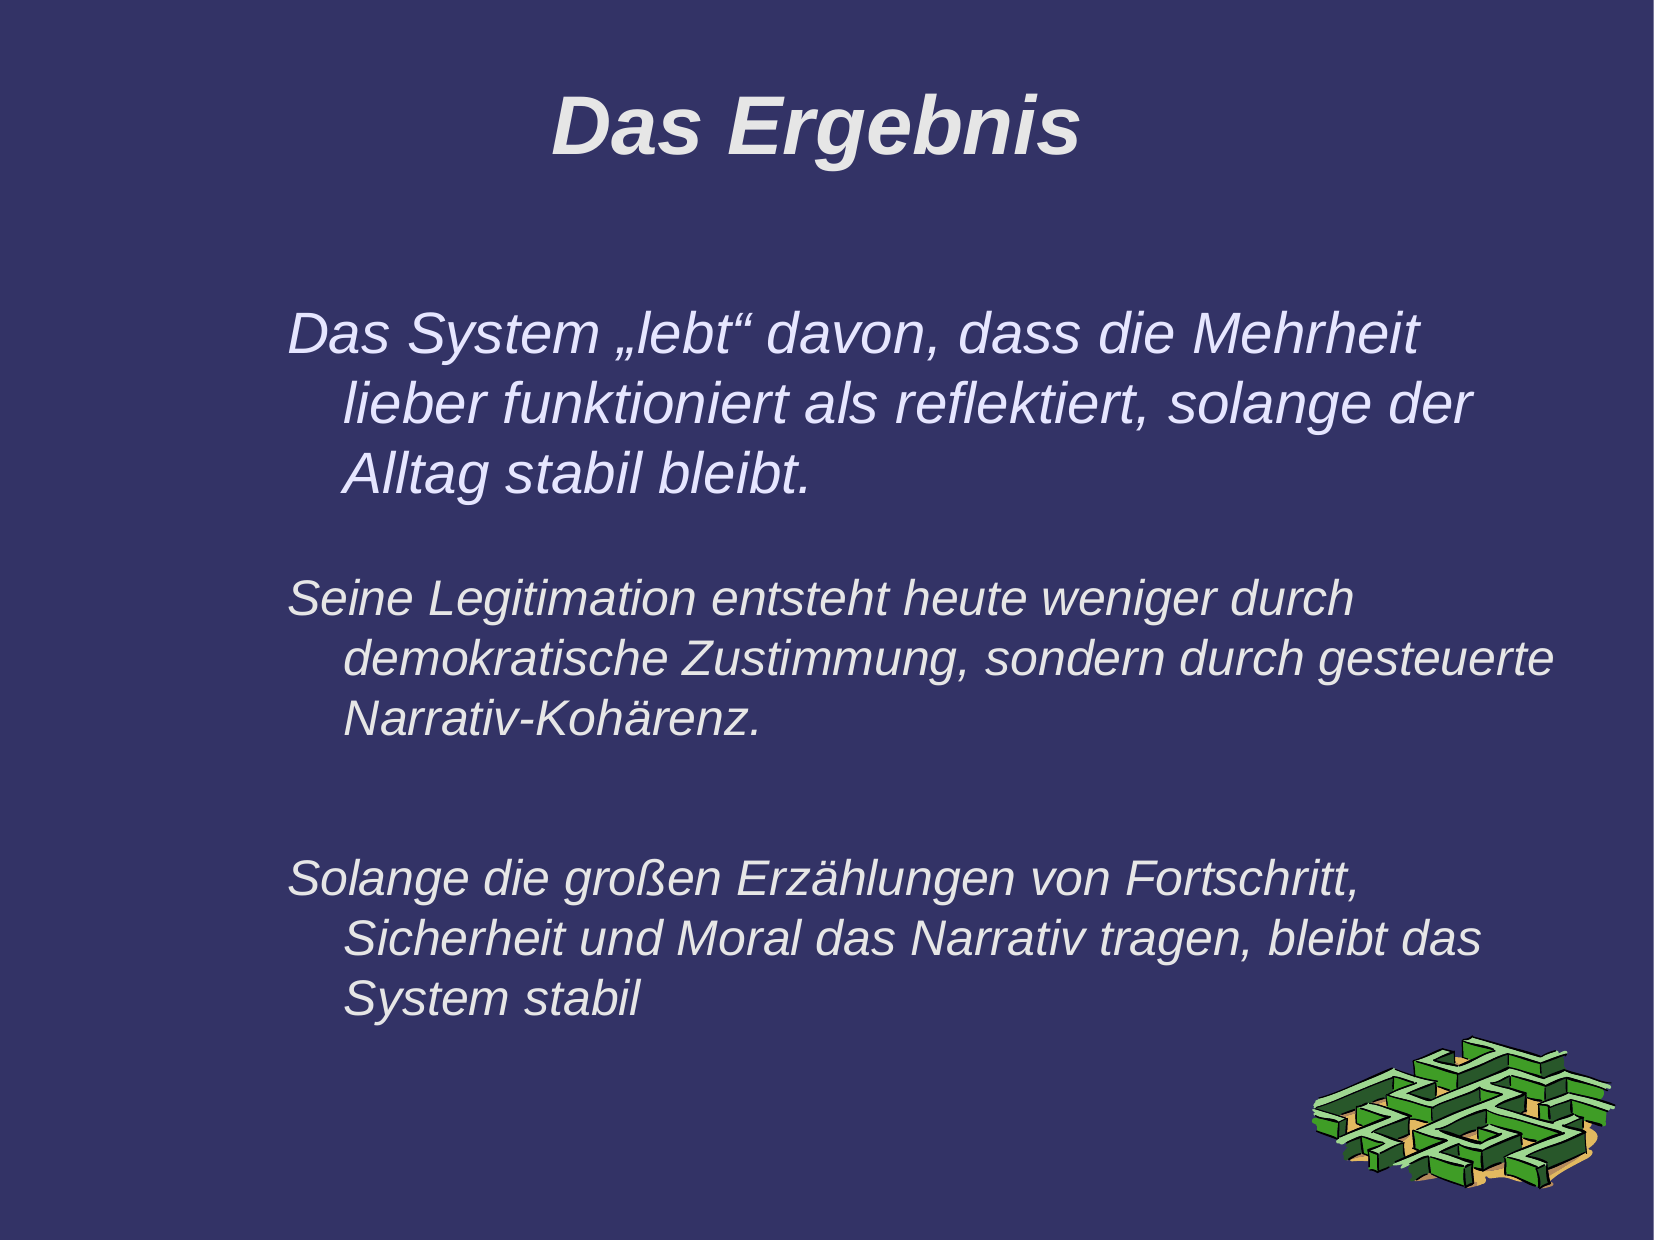

# Das Ergebnis
 Das System „lebt“ davon, dass die Mehrheit lieber funktioniert als reflektiert, solange der Alltag stabil bleibt.
 Seine Legitimation entsteht heute weniger durch demokratische Zustimmung, sondern durch gesteuerte Narrativ-Kohärenz.
 Solange die großen Erzählungen von Fortschritt, Sicherheit und Moral das Narrativ tragen, bleibt das System stabil